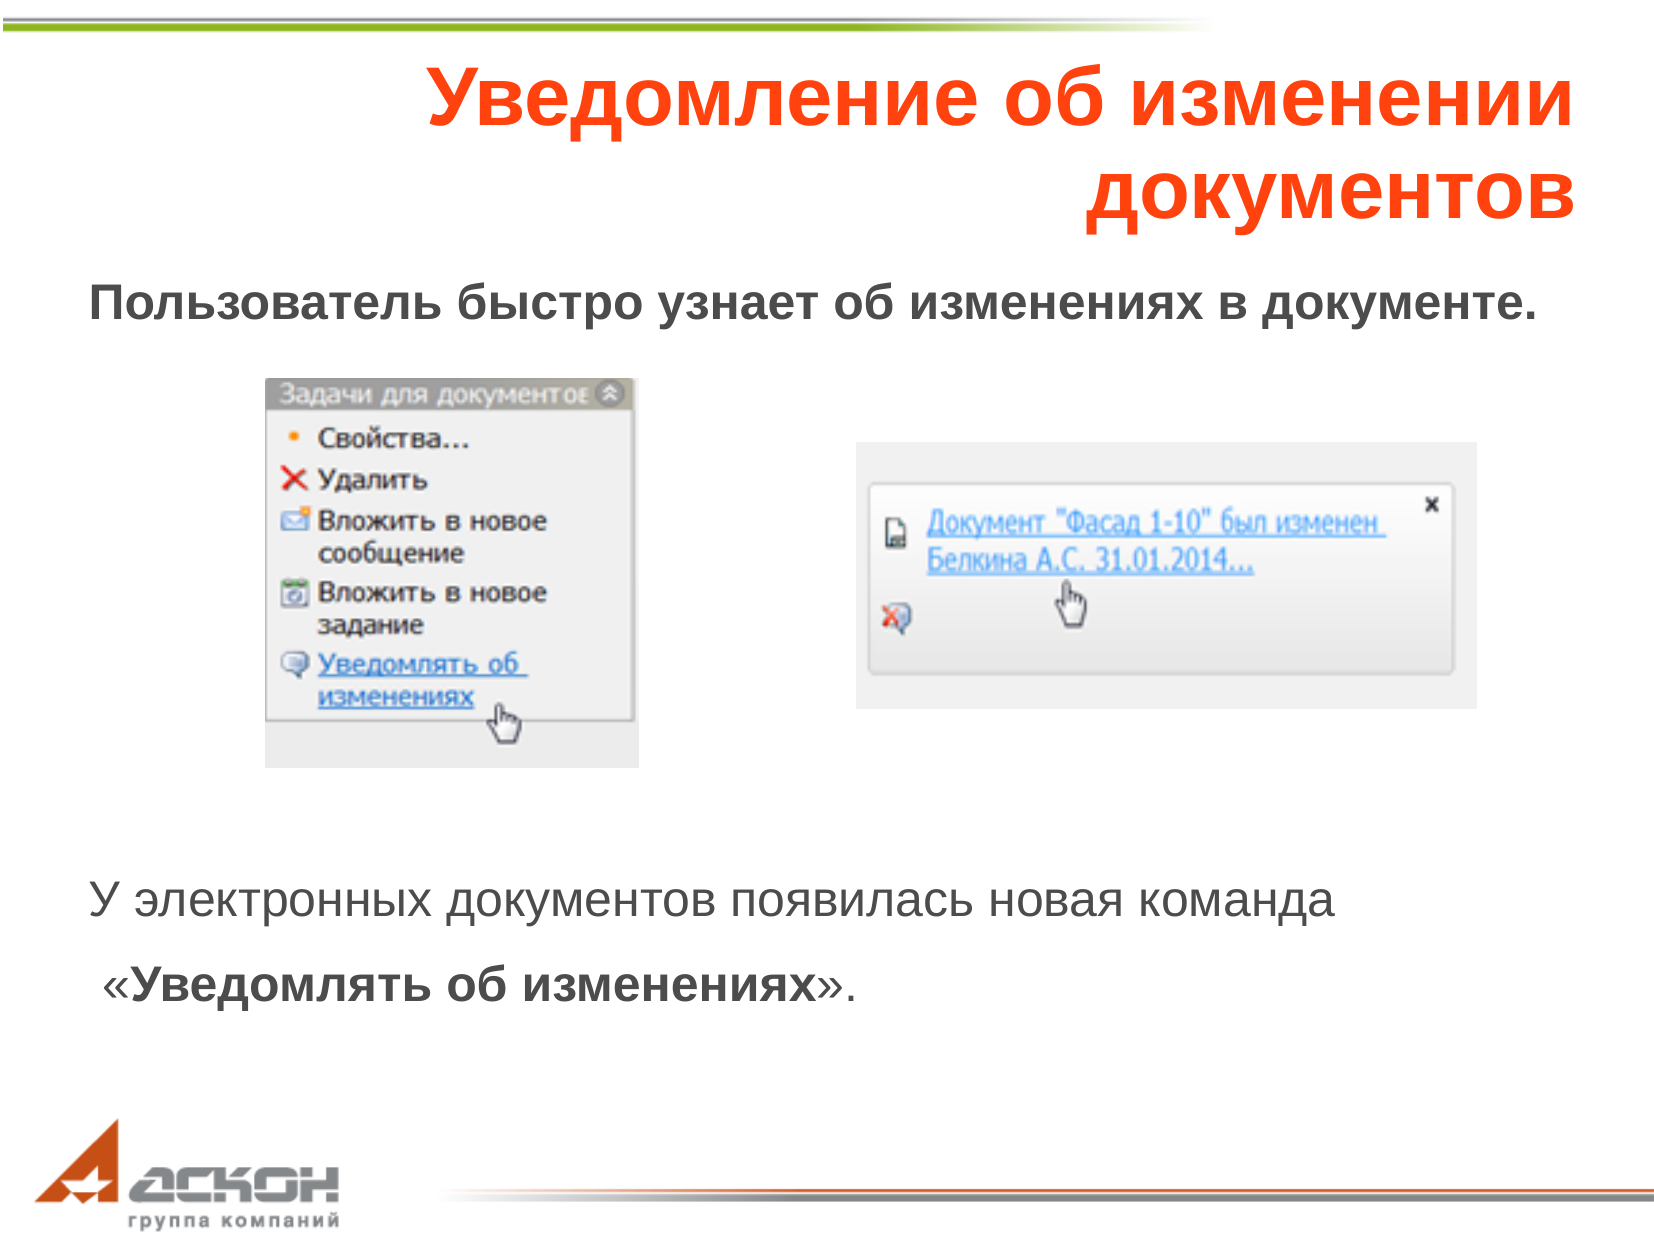

# Уведомление об изменении документов
Пользователь быстро узнает об изменениях в документе.
У электронных документов появилась новая команда
 «Уведомлять об изменениях».